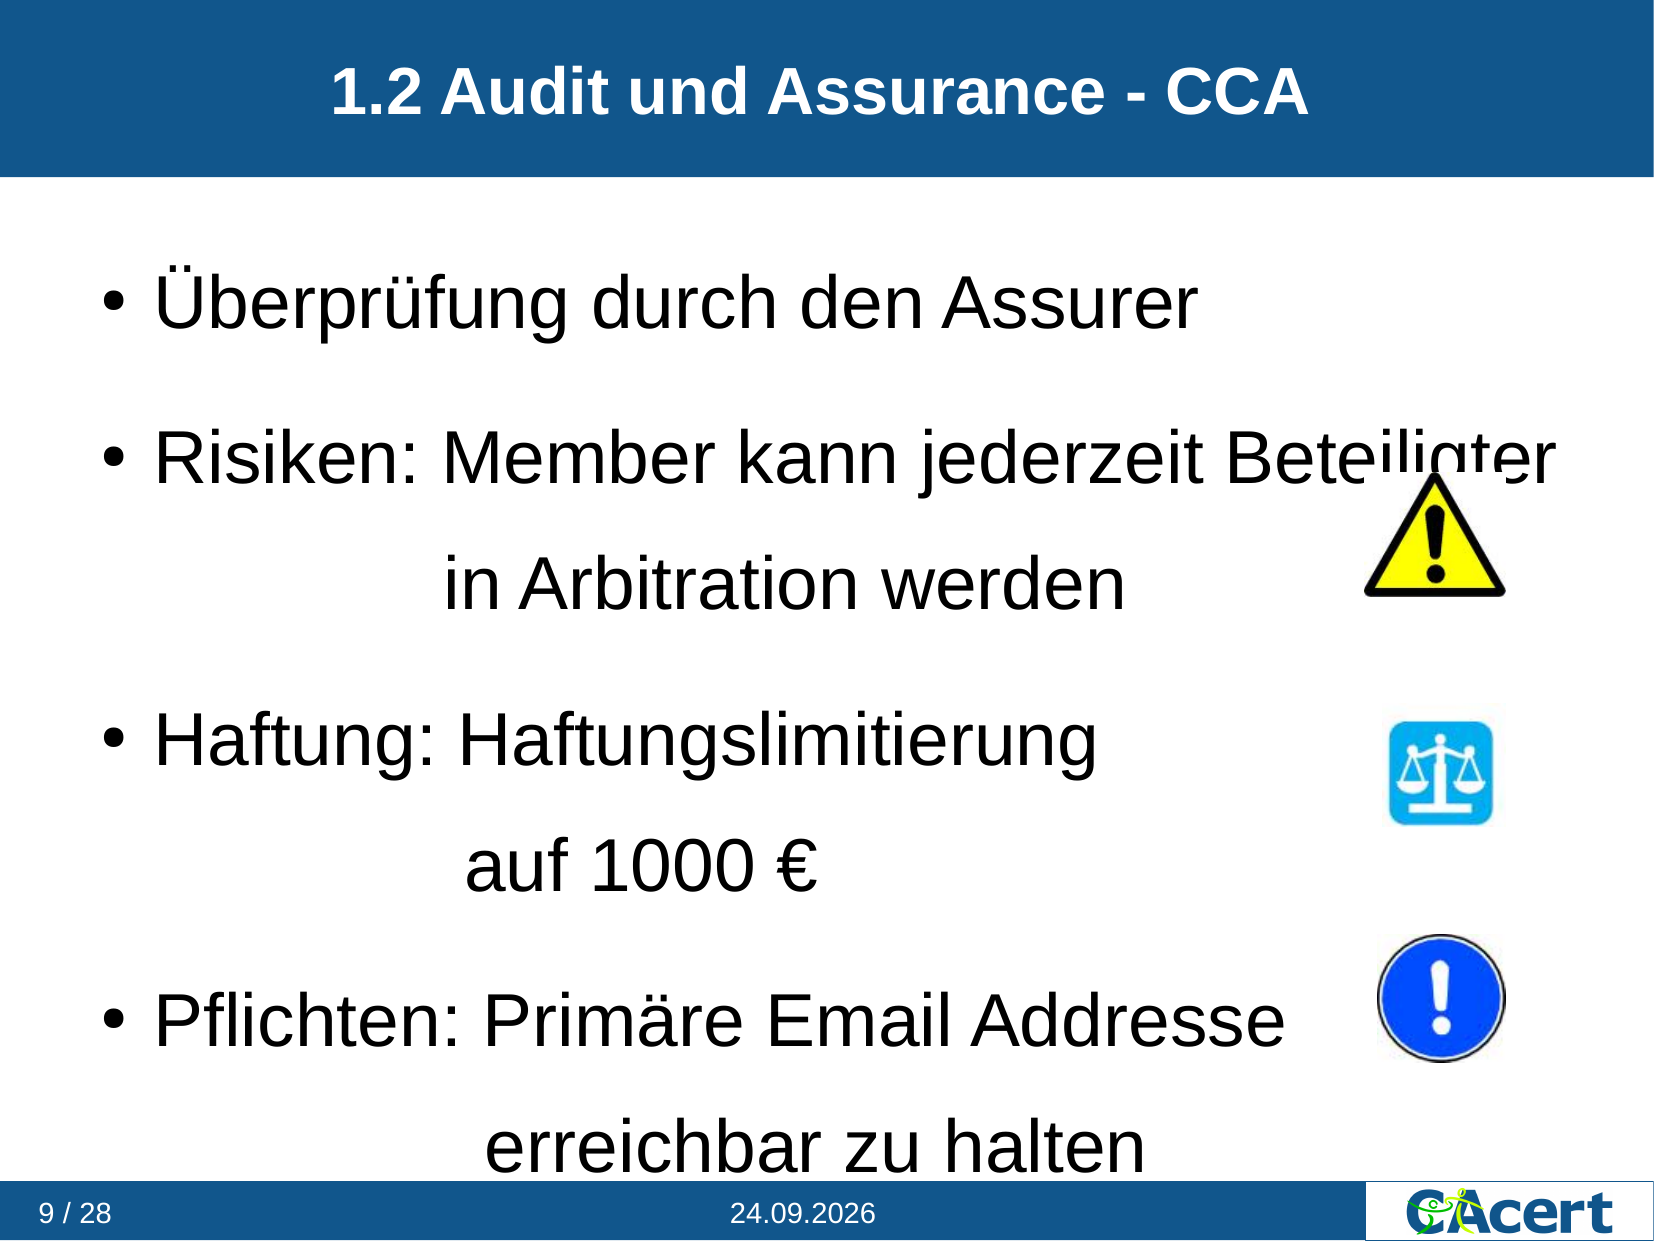

# 1.2 Audit und Assurance - CCA
Überprüfung durch den Assurer
Risiken: Member kann jederzeit Beteiligter
 in Arbitration werden
Haftung: Haftungslimitierung
 auf 1000 €
Pflichten: Primäre Email Addresse
 erreichbar zu halten